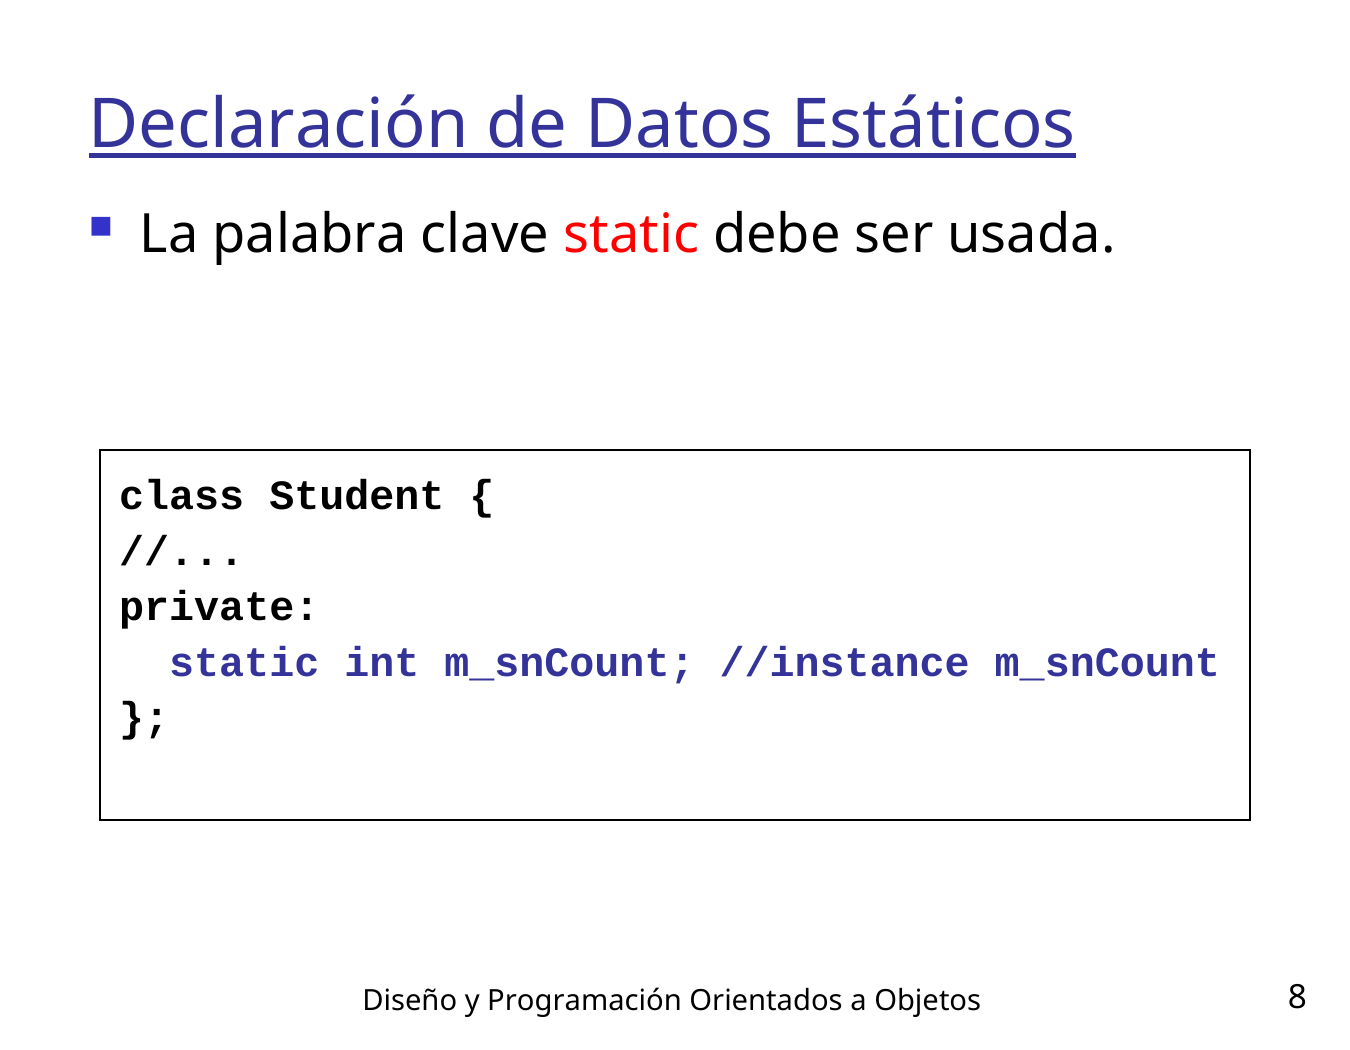

# Declaración de Datos Estáticos
La palabra clave static debe ser usada.
class Student {
//...
private:
 static int m_snCount; //instance m_snCount
};
Diseño y Programación Orientados a Objetos
8